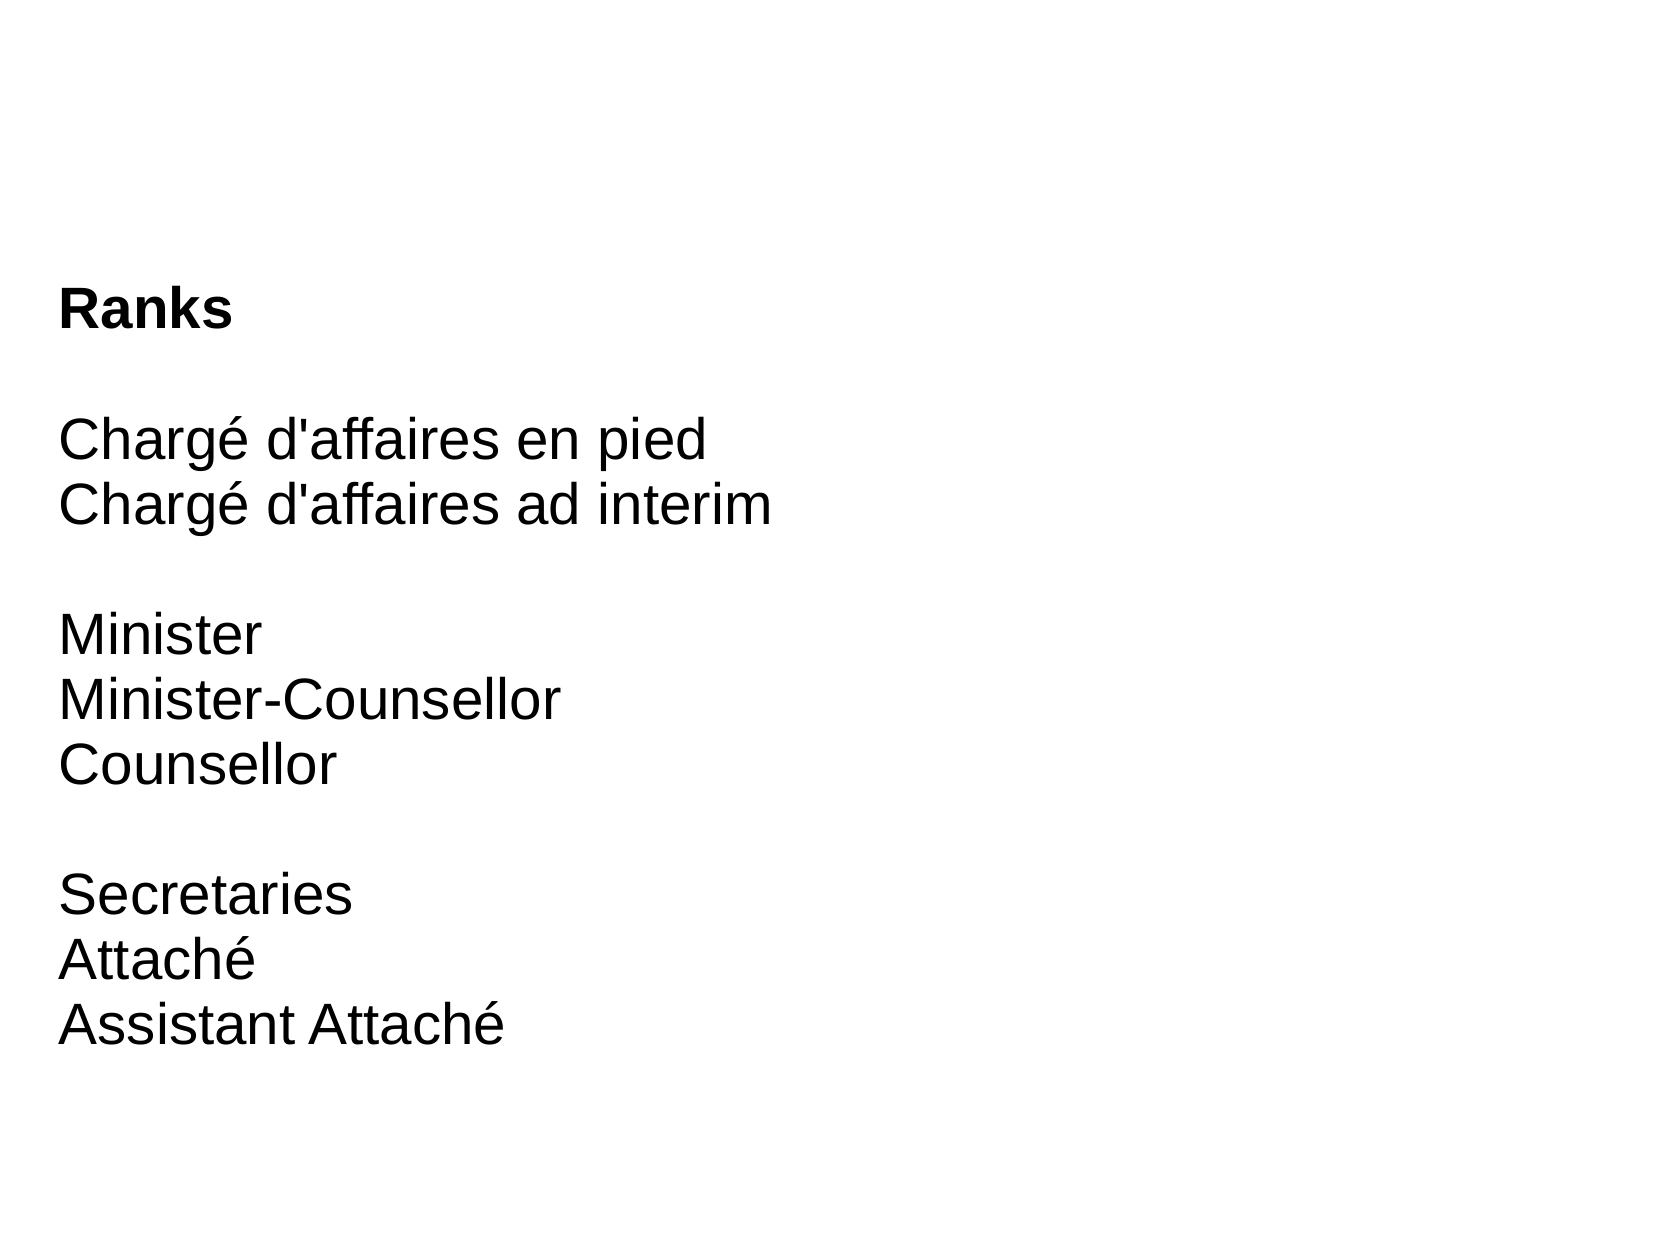

Ranks
Chargé d'affaires en pied
Chargé d'affaires ad interim
Minister
Minister-Counsellor
Counsellor
Secretaries
Attaché
Assistant Attaché
#